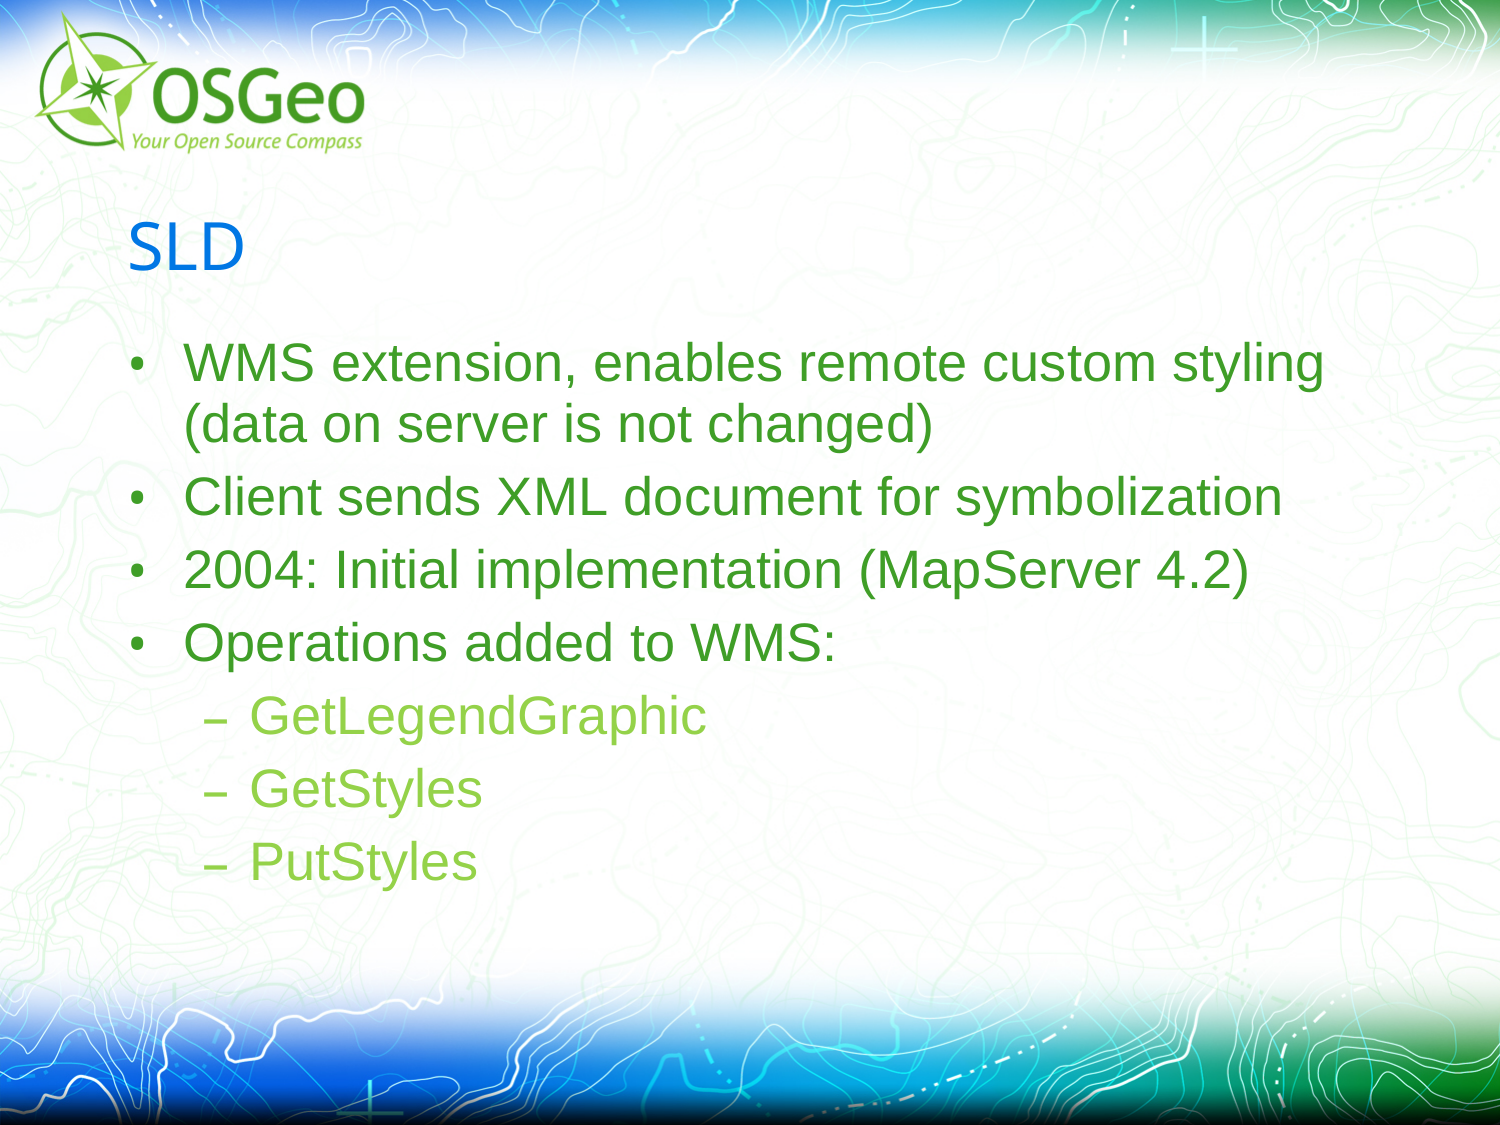

# SLD
WMS extension, enables remote custom styling (data on server is not changed)
Client sends XML document for symbolization
2004: Initial implementation (MapServer 4.2)
Operations added to WMS:
GetLegendGraphic
GetStyles
PutStyles